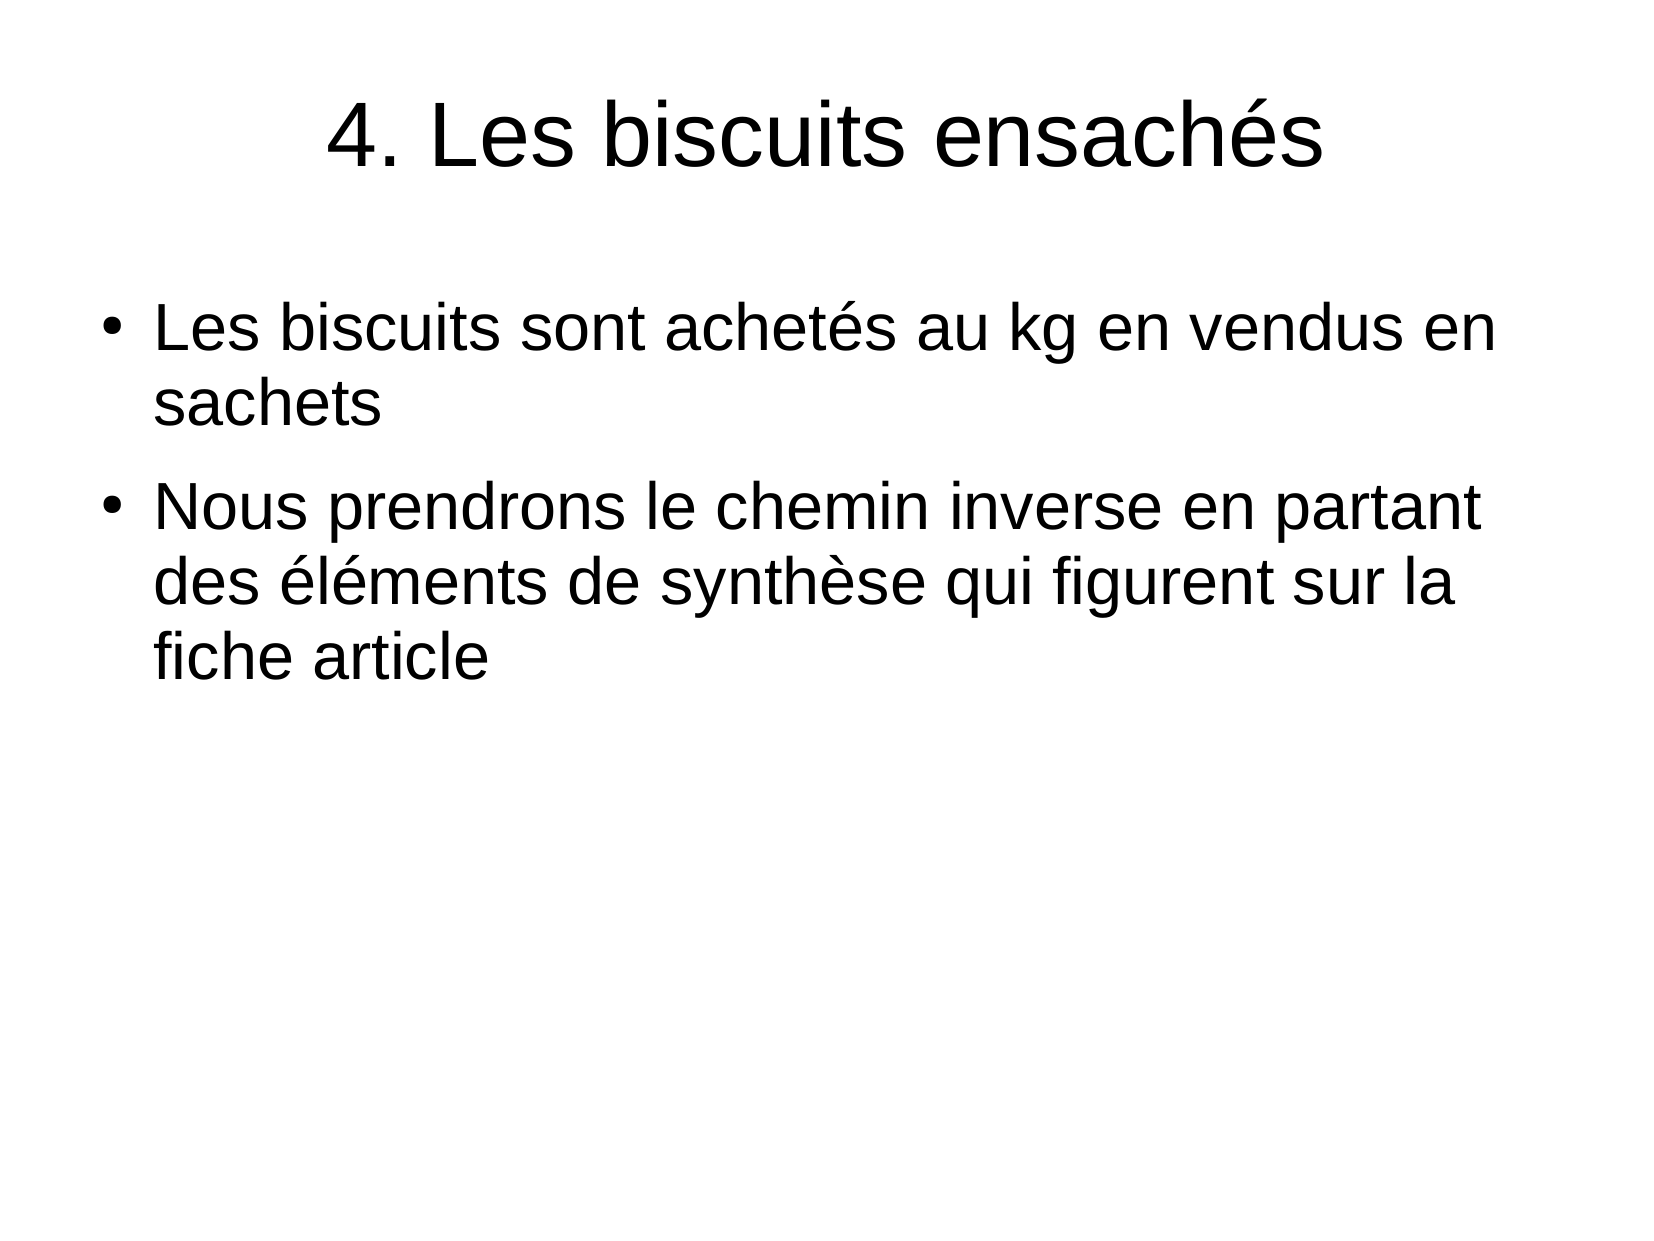

# 4. Les biscuits ensachés
Les biscuits sont achetés au kg en vendus en sachets
Nous prendrons le chemin inverse en partant des éléments de synthèse qui figurent sur la fiche article